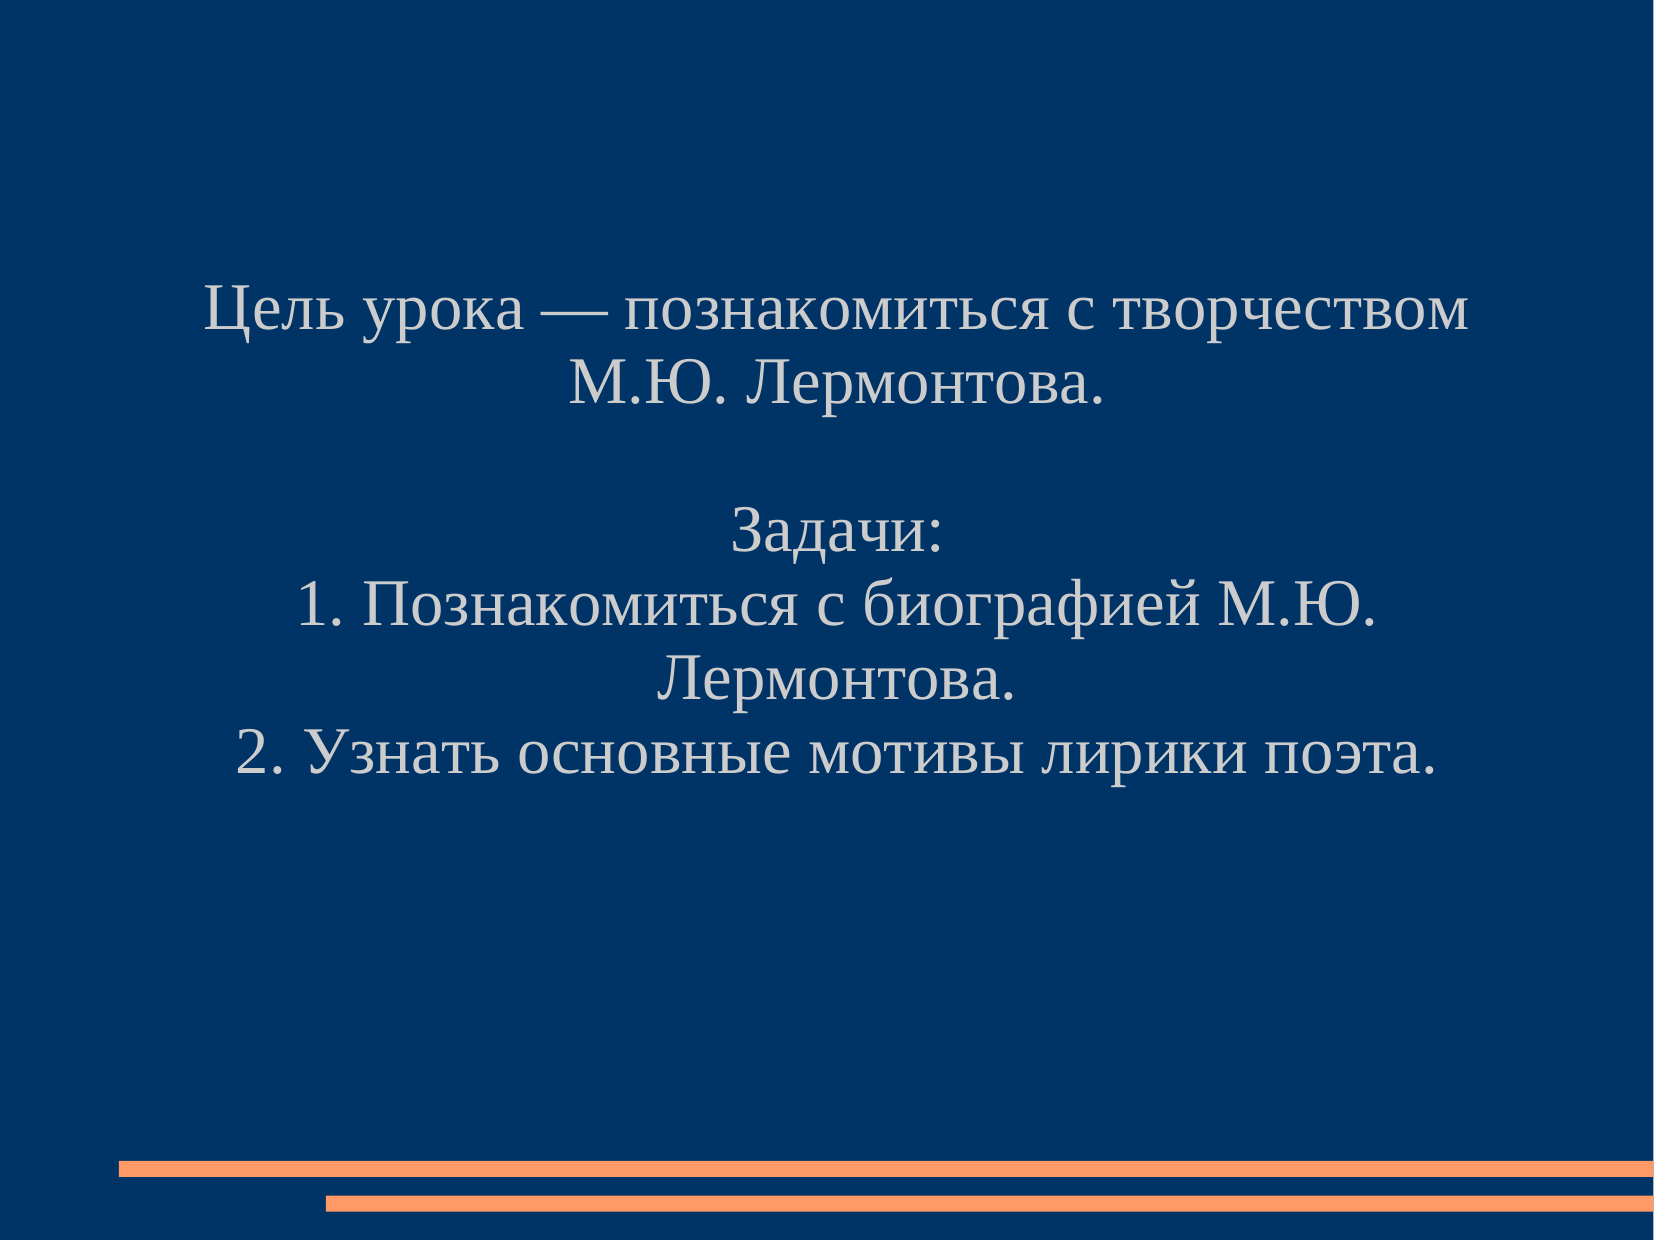

Цель урока — познакомиться с творчеством М.Ю. Лермонтова.
Задачи:
1. Познакомиться с биографией М.Ю. Лермонтова.
2. Узнать основные мотивы лирики поэта.